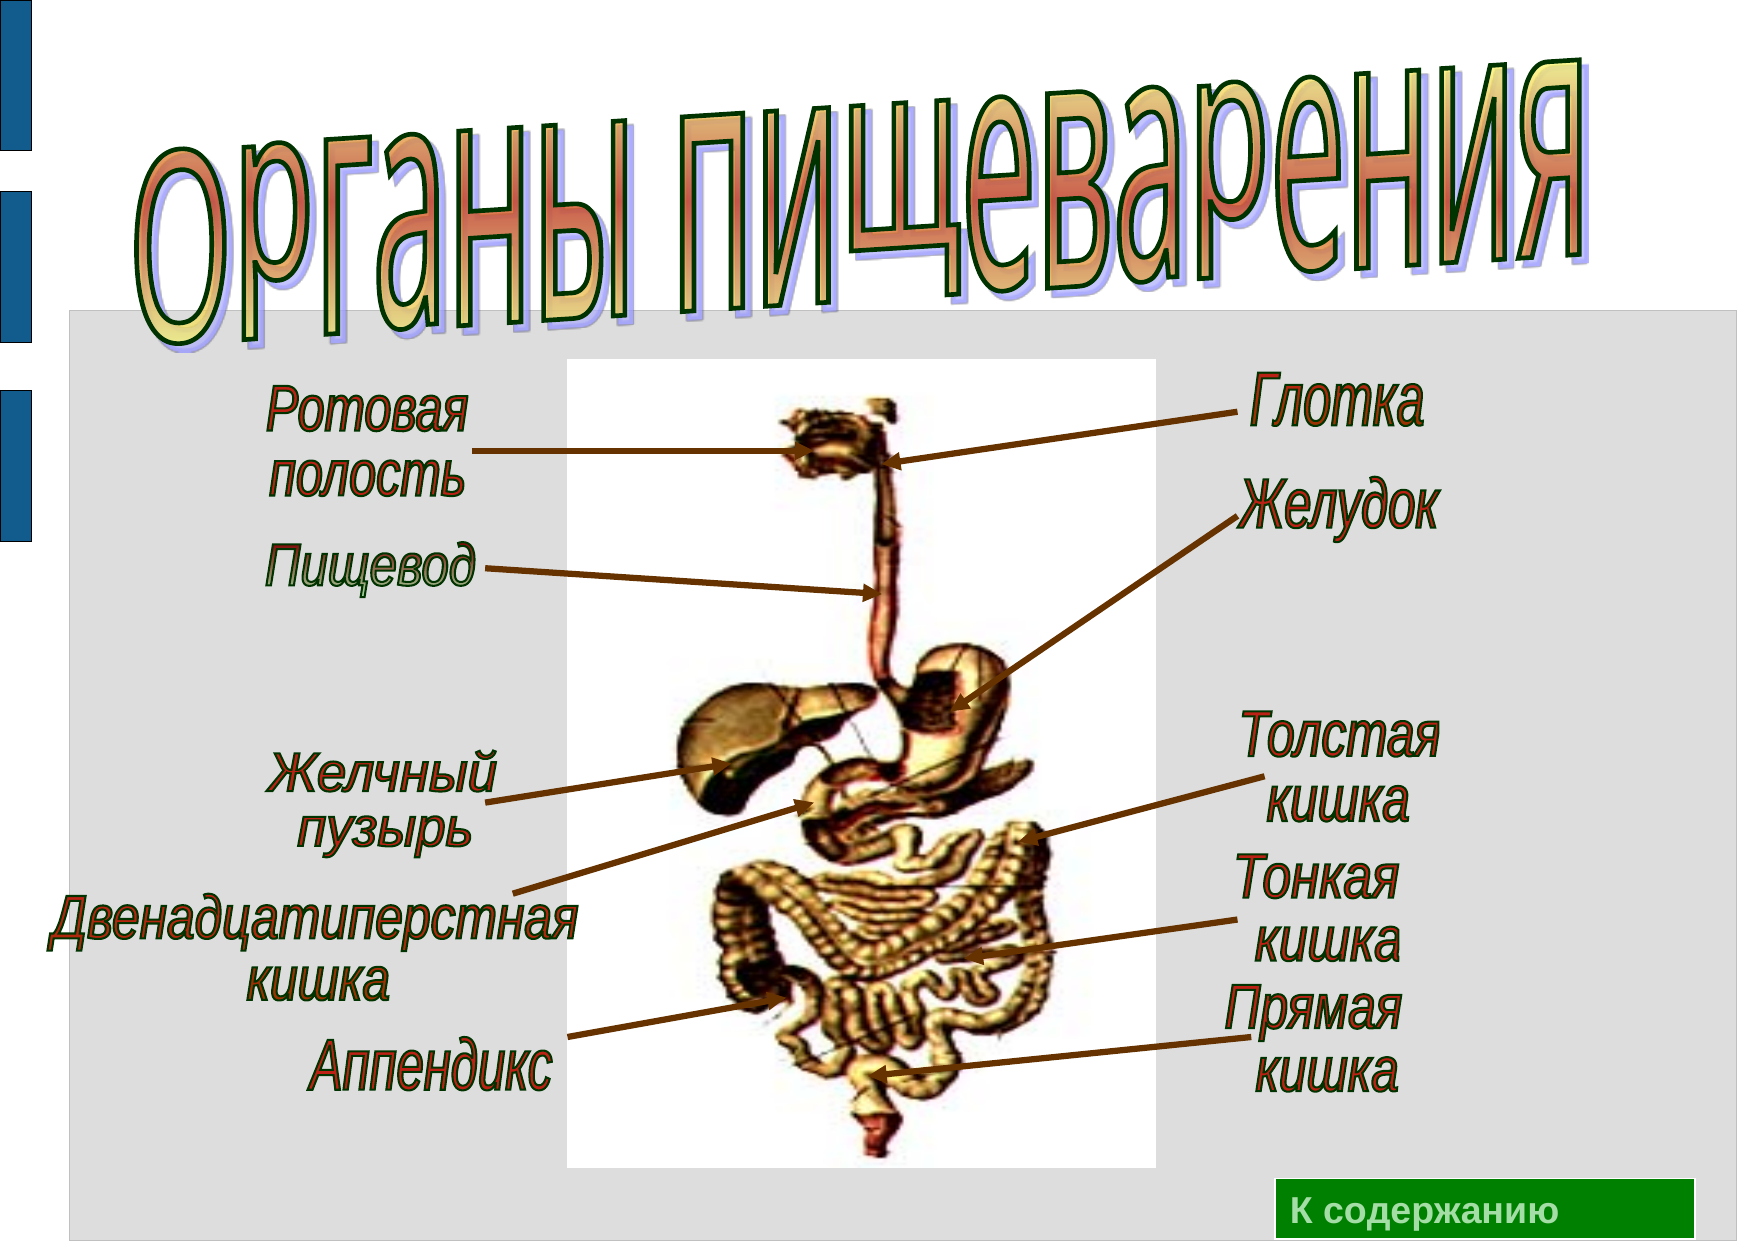

Органы пищеварения
Глотка
Ротовая
полость
Желудок
Пищевод
Толстая
кишка
Желчный
пузырь
Тонкая
 кишка
Двенадцатиперстная
кишка
Прямая
 кишка
Аппендикс
К содержанию